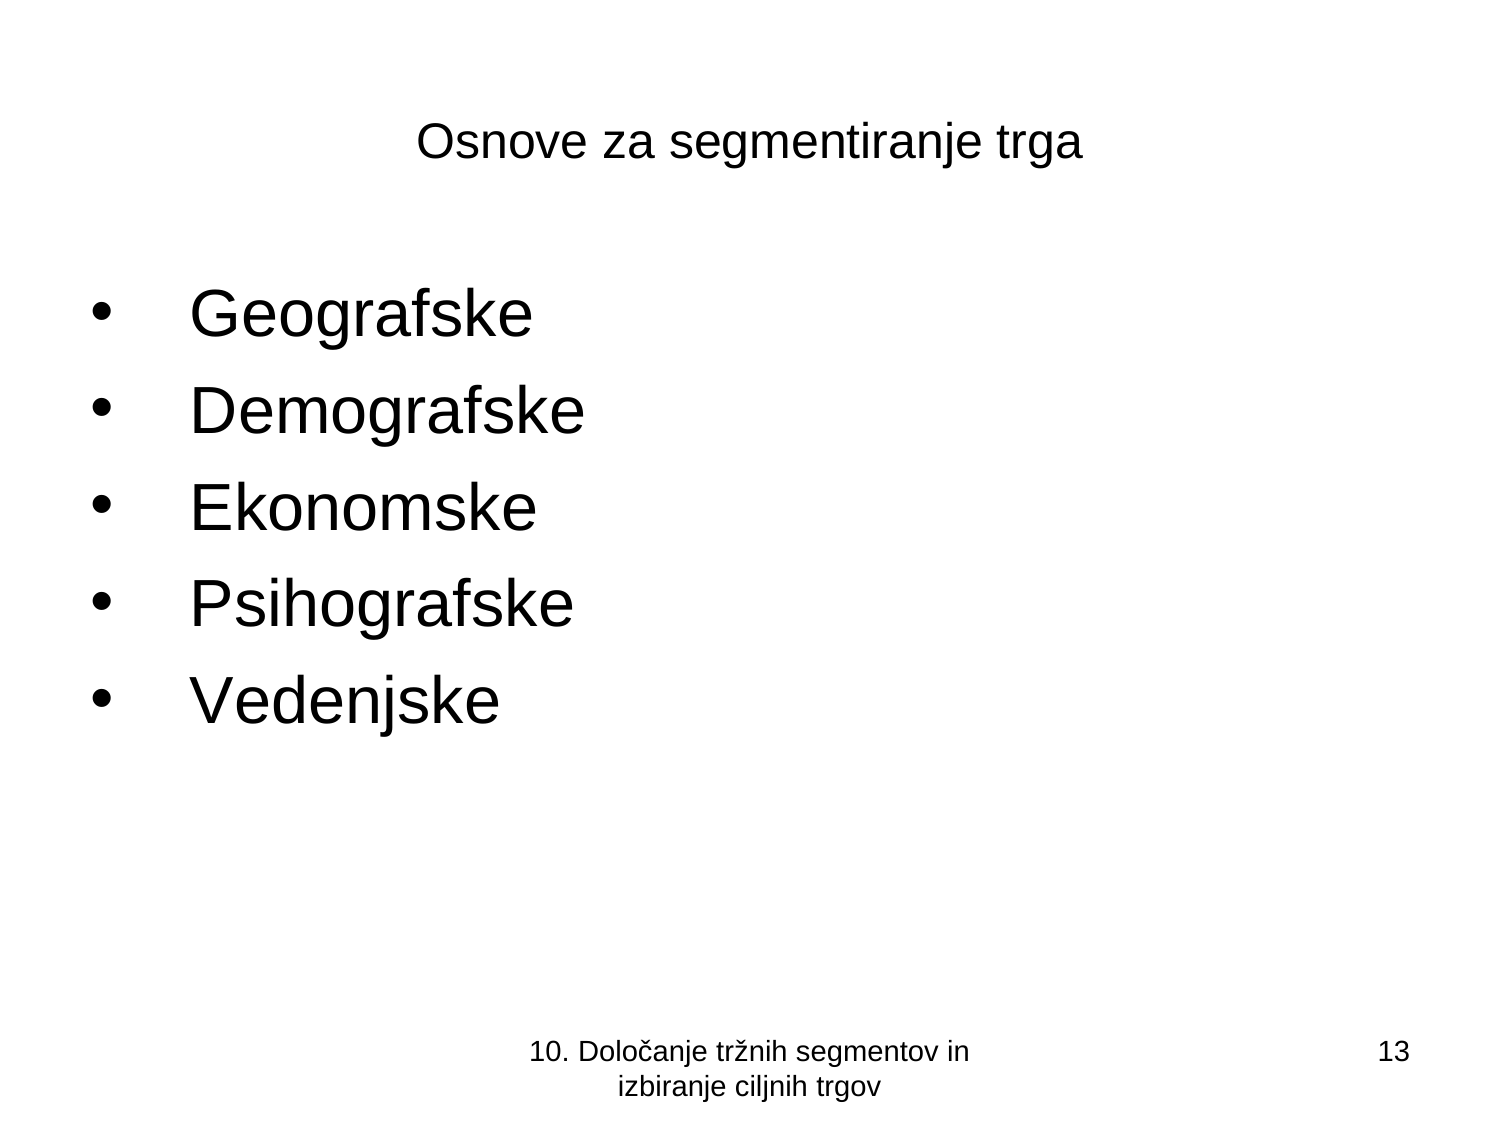

# Osnove za segmentiranje trga
Geografske
Demografske
Ekonomske
Psihografske
Vedenjske
10. Določanje tržnih segmentov in izbiranje ciljnih trgov